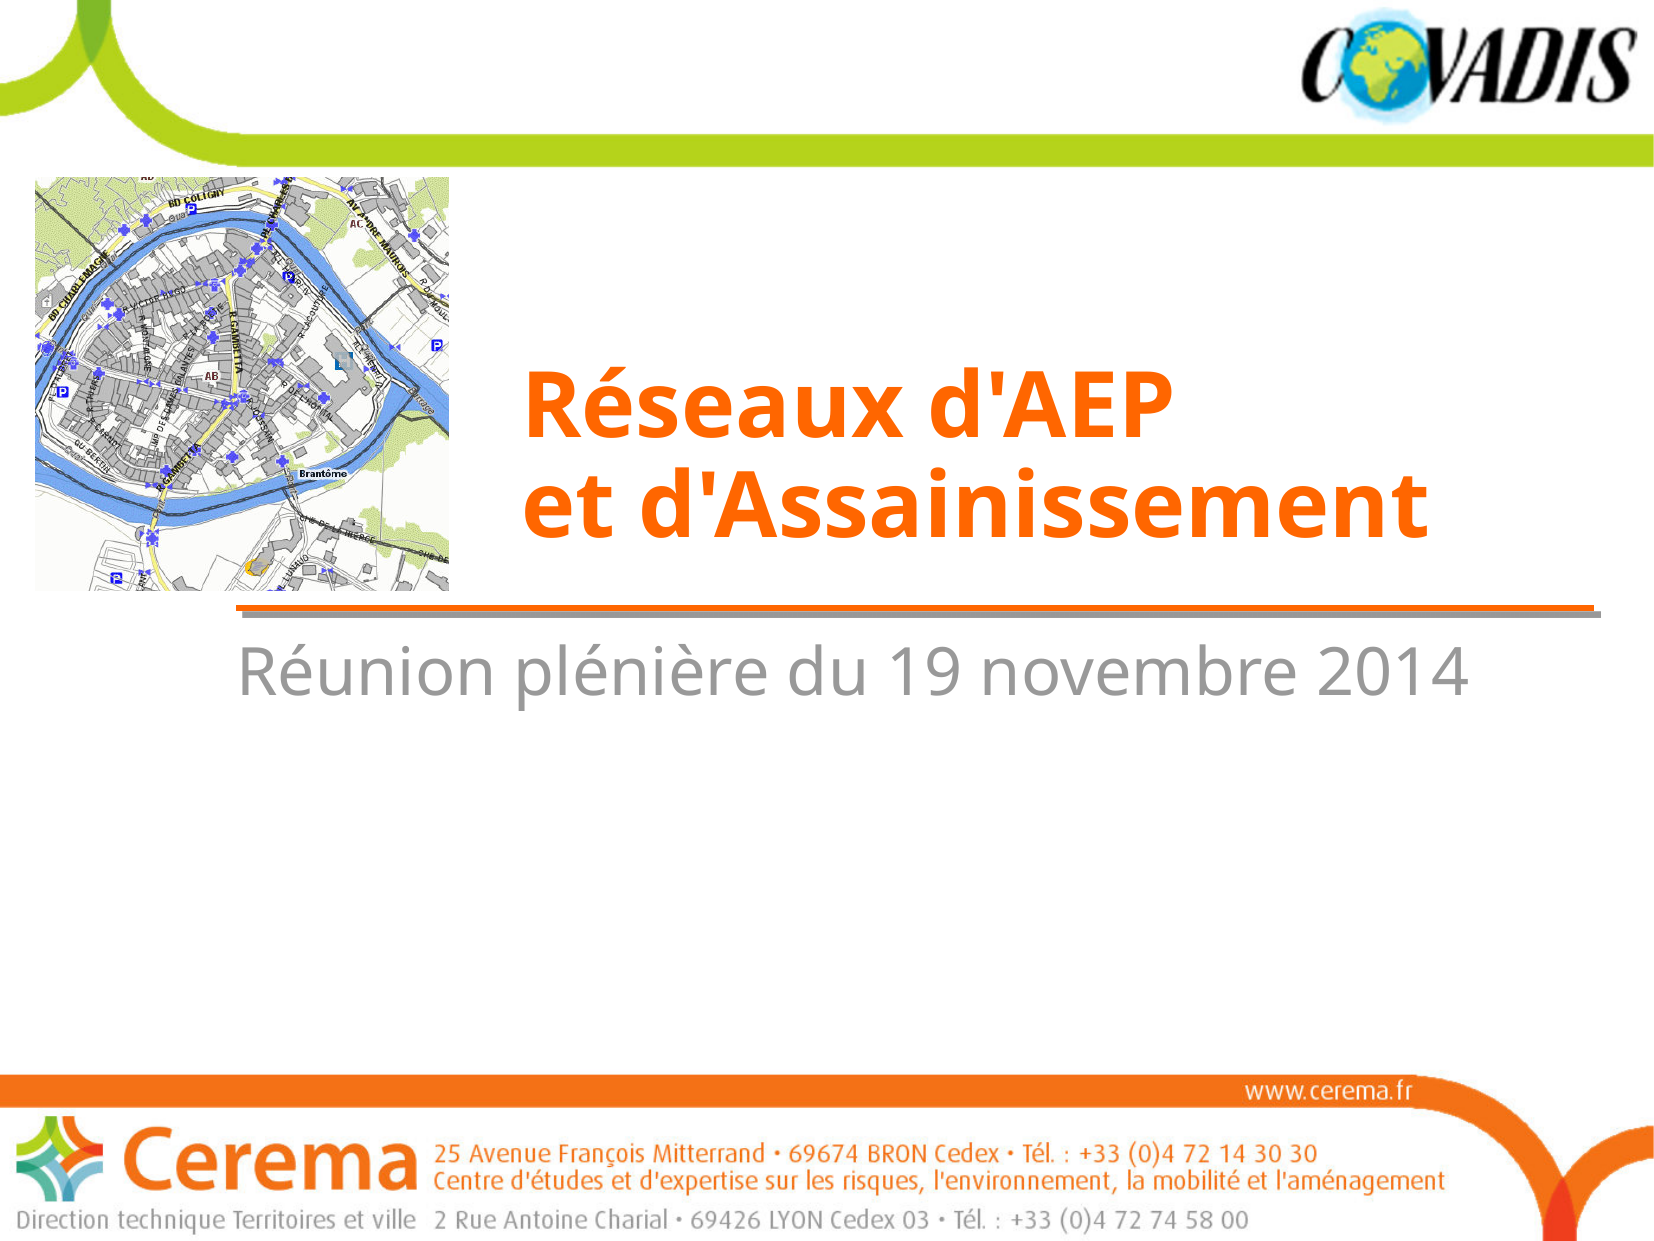

# Réseaux d'AEP et d'Assainissement
Réunion plénière du 19 novembre 2014